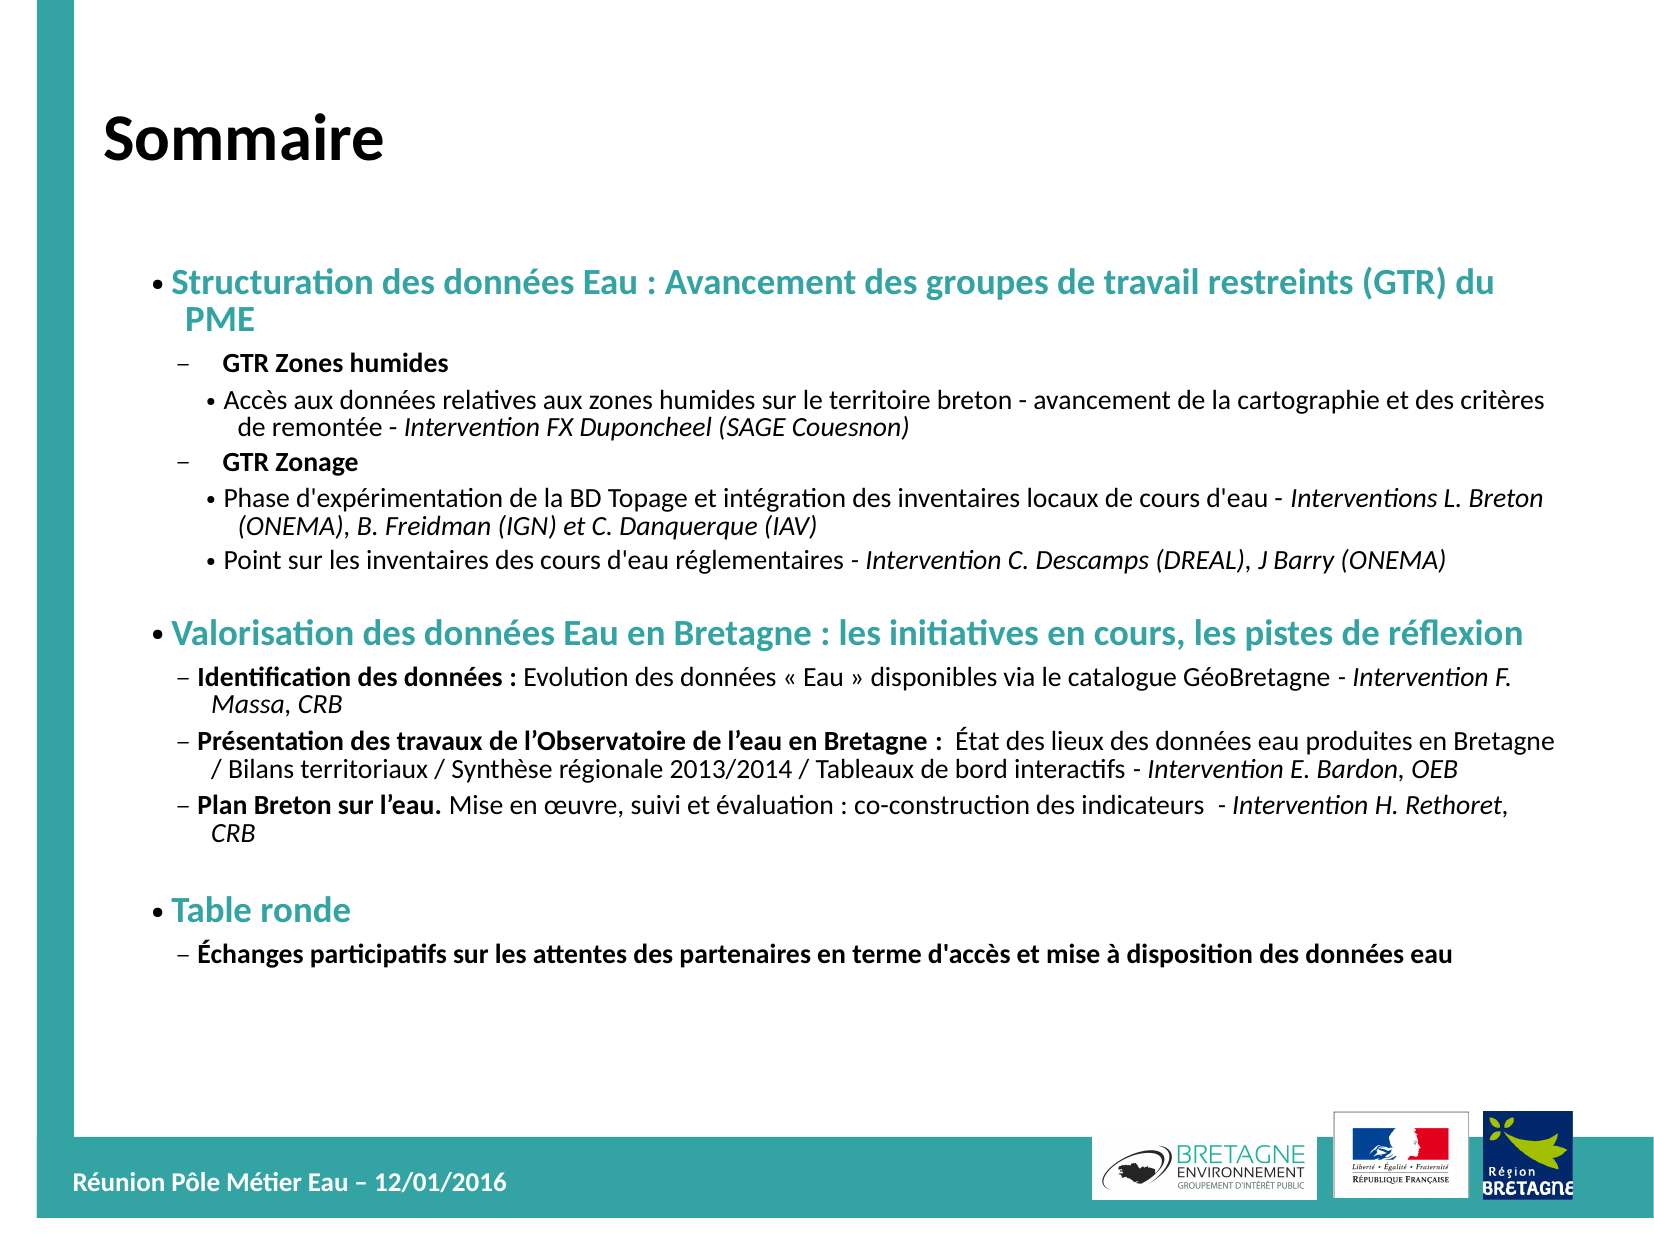

# Sommaire
Structuration des données Eau : Avancement des groupes de travail restreints (GTR) du PME
 GTR Zones humides
Accès aux données relatives aux zones humides sur le territoire breton - avancement de la cartographie et des critères de remontée - Intervention FX Duponcheel (SAGE Couesnon)
 GTR Zonage
Phase d'expérimentation de la BD Topage et intégration des inventaires locaux de cours d'eau - Interventions L. Breton (ONEMA), B. Freidman (IGN) et C. Danquerque (IAV)
Point sur les inventaires des cours d'eau réglementaires - Intervention C. Descamps (DREAL), J Barry (ONEMA)
Valorisation des données Eau en Bretagne : les initiatives en cours, les pistes de réflexion
Identification des données : Evolution des données « Eau » disponibles via le catalogue GéoBretagne - Intervention F. Massa, CRB
Présentation des travaux de l’Observatoire de l’eau en Bretagne : État des lieux des données eau produites en Bretagne / Bilans territoriaux / Synthèse régionale 2013/2014 / Tableaux de bord interactifs - Intervention E. Bardon, OEB
Plan Breton sur l’eau. Mise en œuvre, suivi et évaluation : co-construction des indicateurs - Intervention H. Rethoret, CRB
Table ronde
Échanges participatifs sur les attentes des partenaires en terme d'accès et mise à disposition des données eau